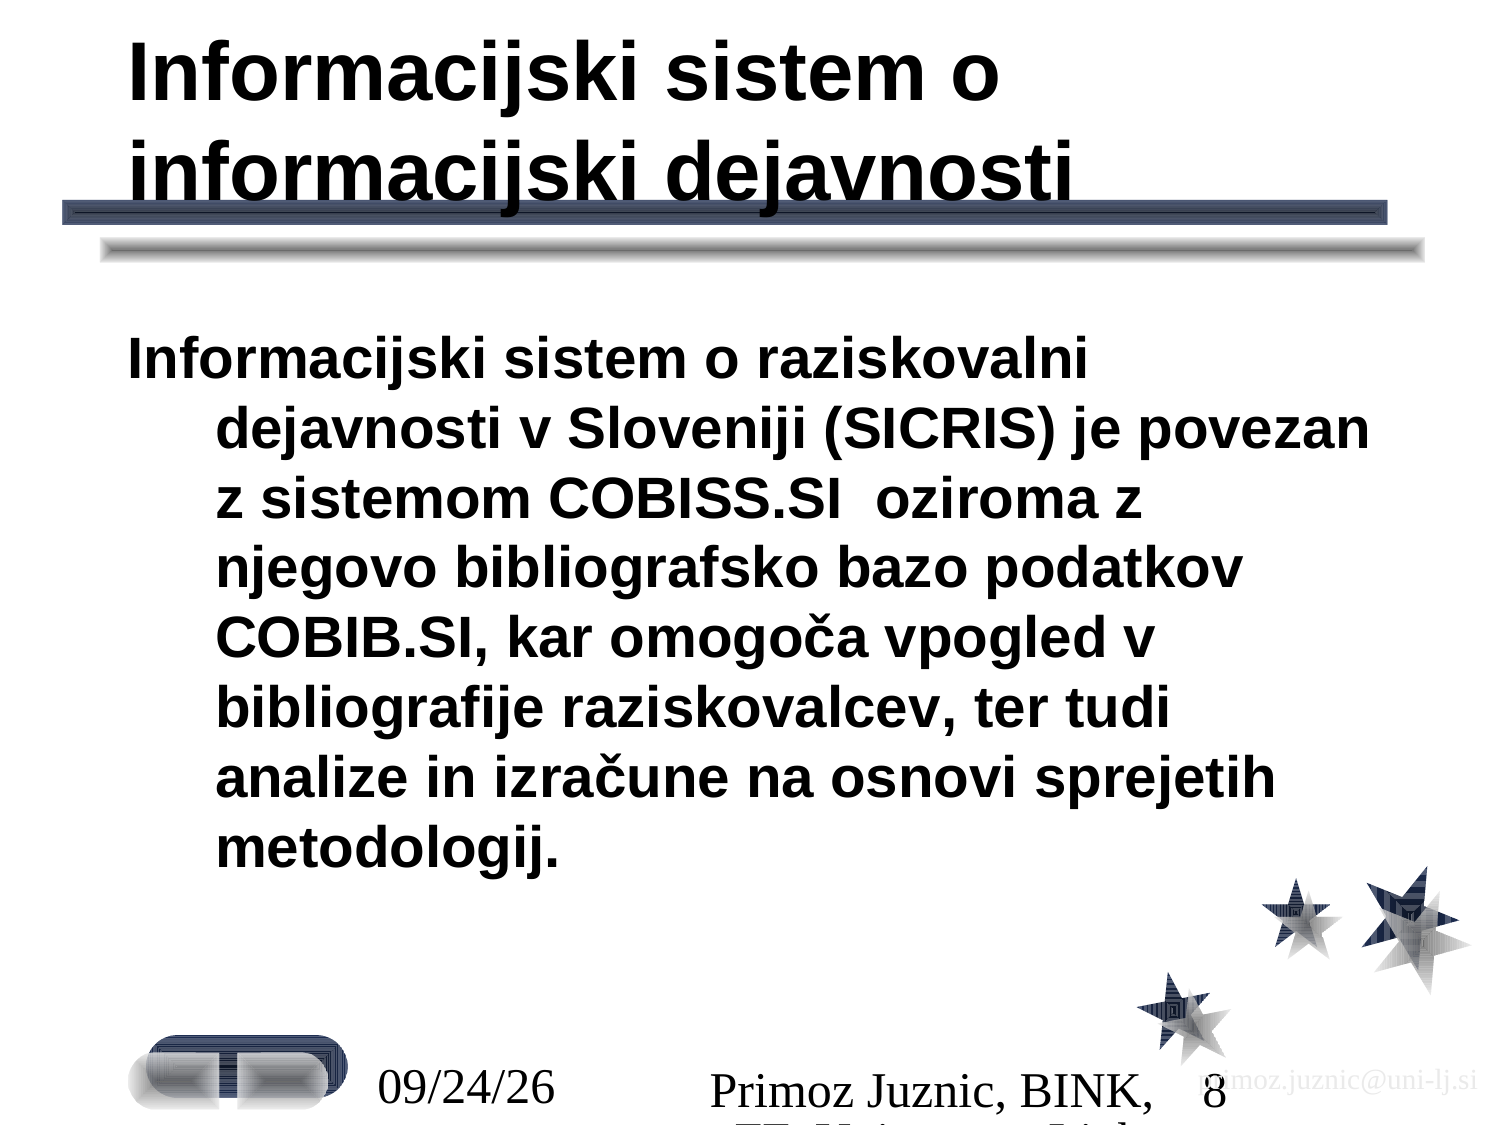

# Informacijski sistem o informacijski dejavnosti
Informacijski sistem o raziskovalni dejavnosti v Sloveniji (SICRIS) je povezan z sistemom COBISS.SI oziroma z njegovo bibliografsko bazo podatkov COBIB.SI, kar omogoča vpogled v bibliografije raziskovalcev, ter tudi analize in izračune na osnovi sprejetih metodologij.
Primoz Juznic, BINK, FF, Univerza v Ljubljani
8